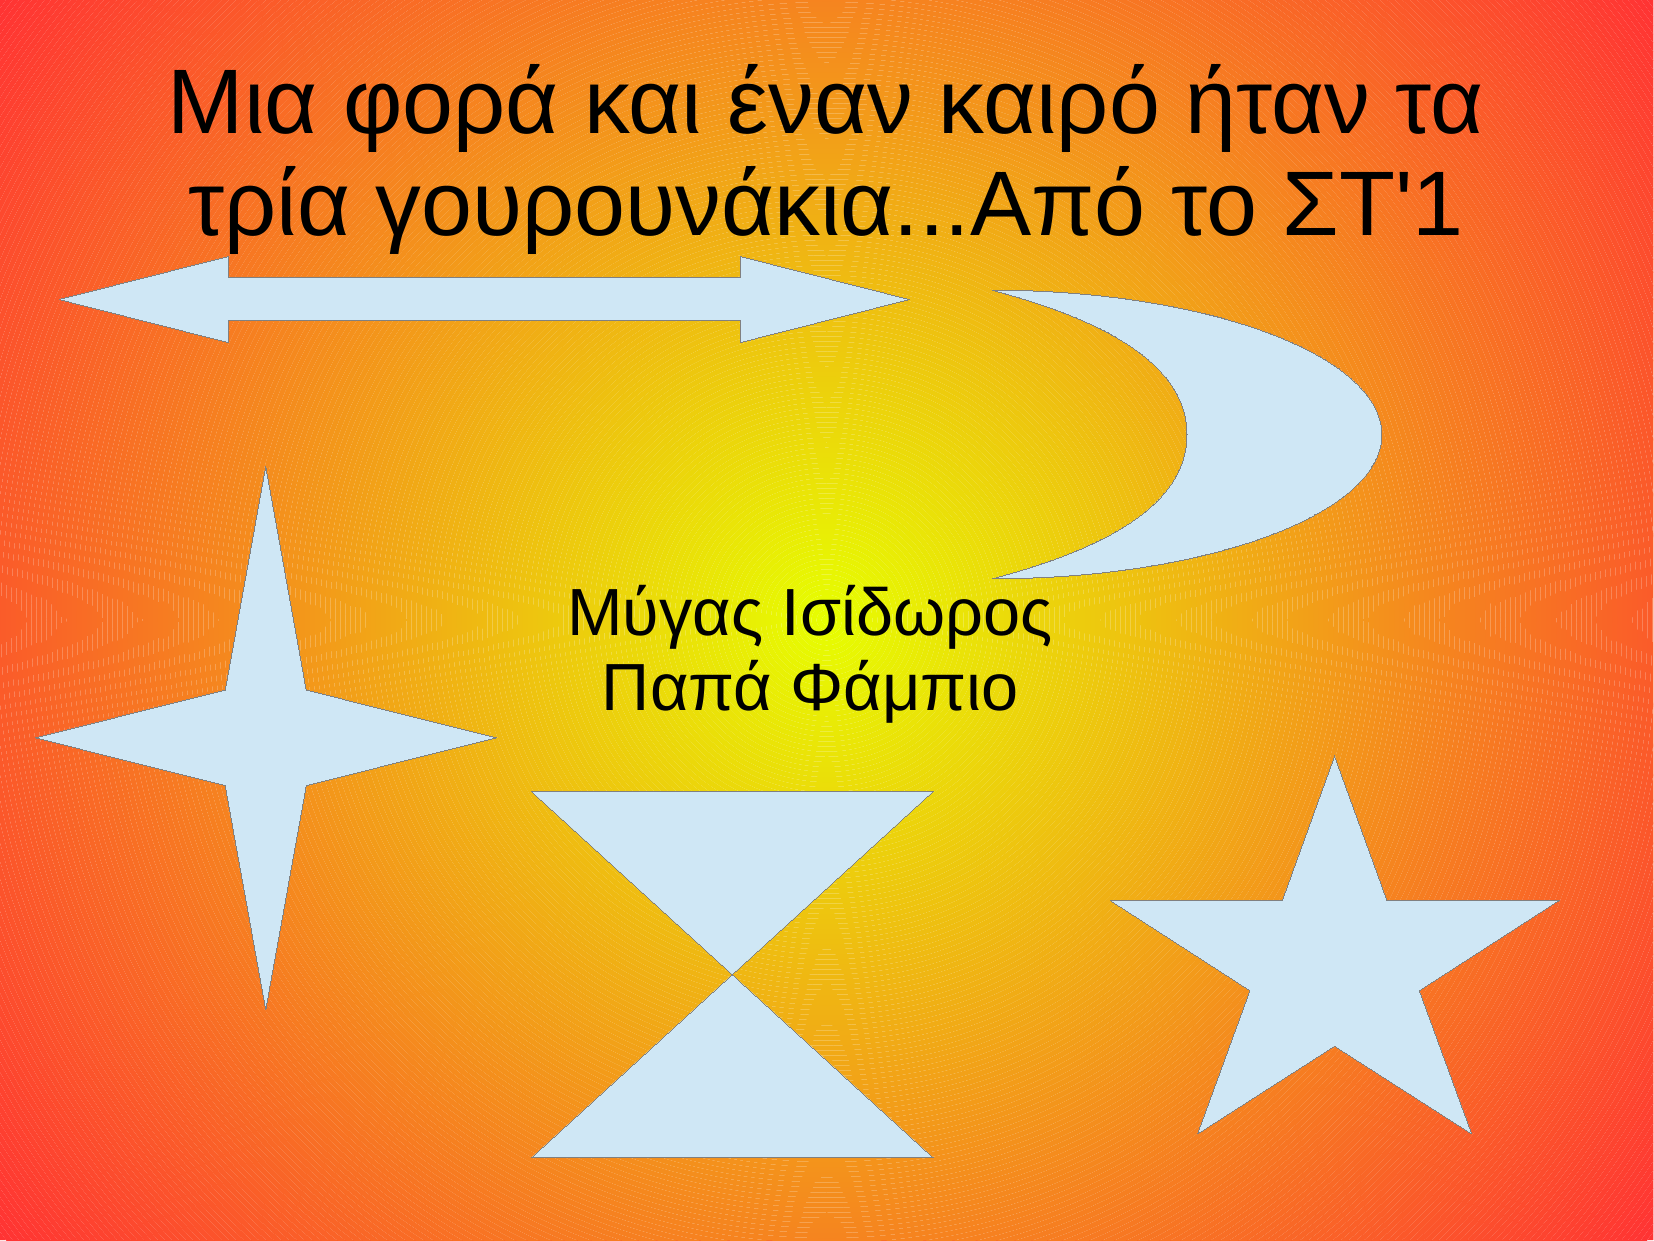

# Μια φορά και έναν καιρό ήταν τα τρία γουρουνάκια...Από το ΣΤ'1
Μύγας Ισίδωρος
Παπά Φάμπιο